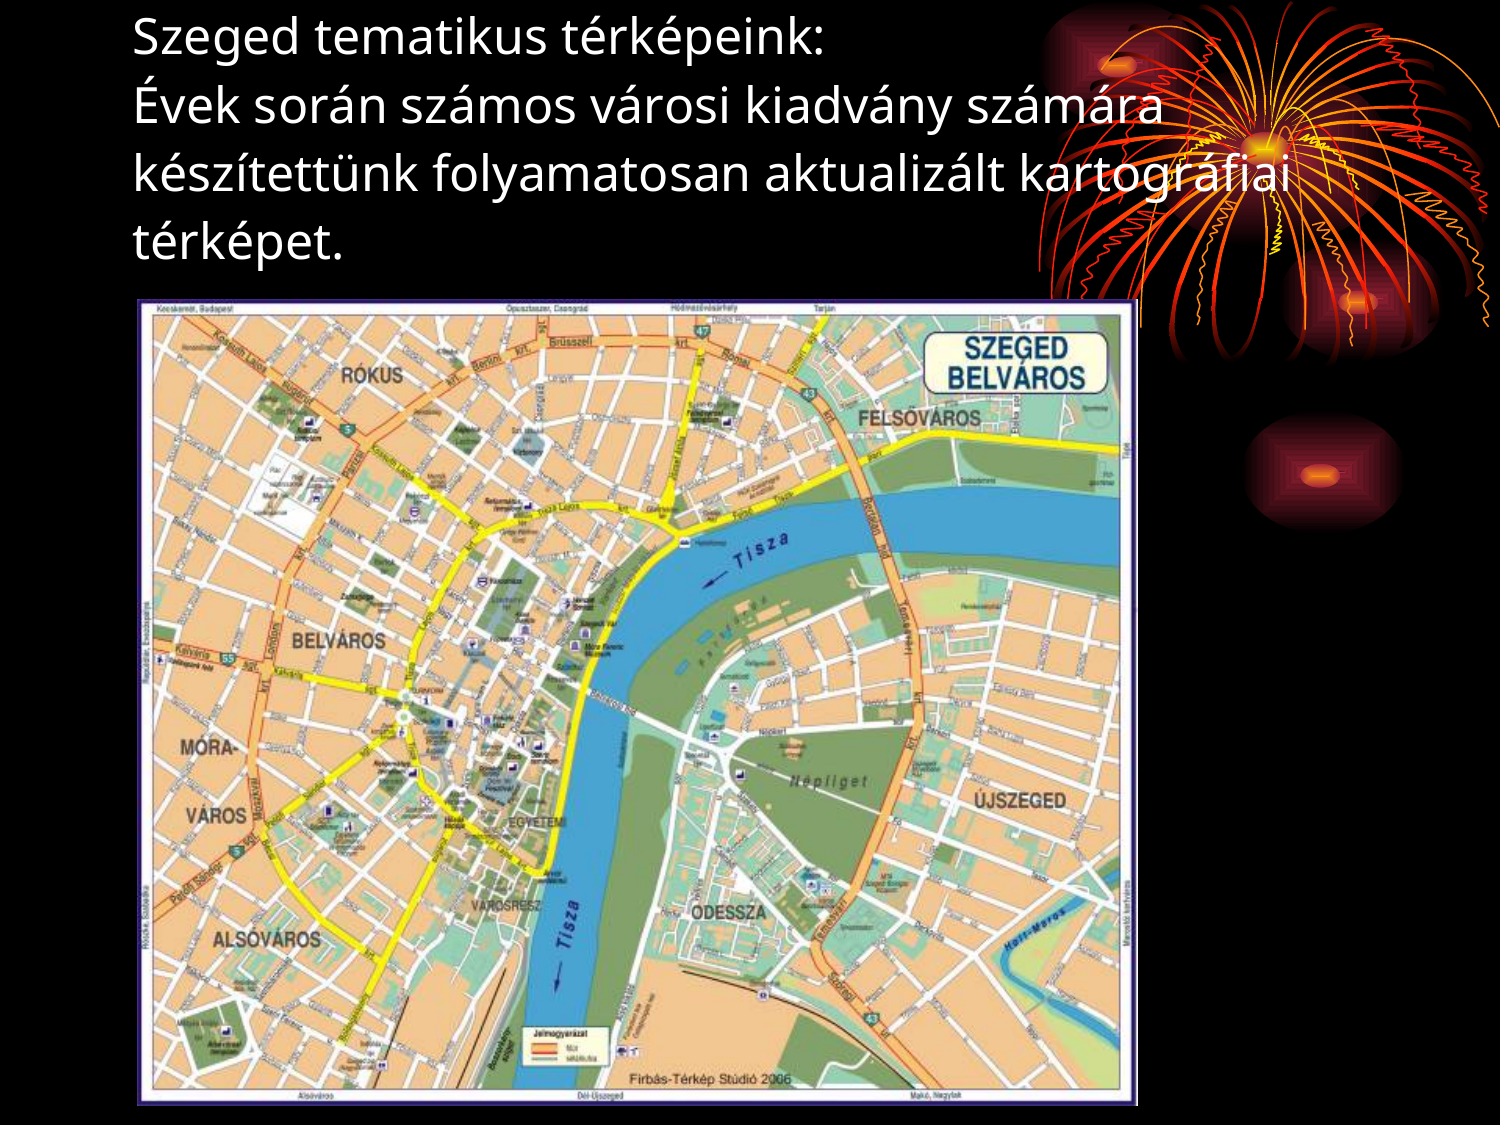

# Szeged tematikus térképeink: Évek során számos városi kiadvány számára készítettünk folyamatosan aktualizált kartográfiai térképet.